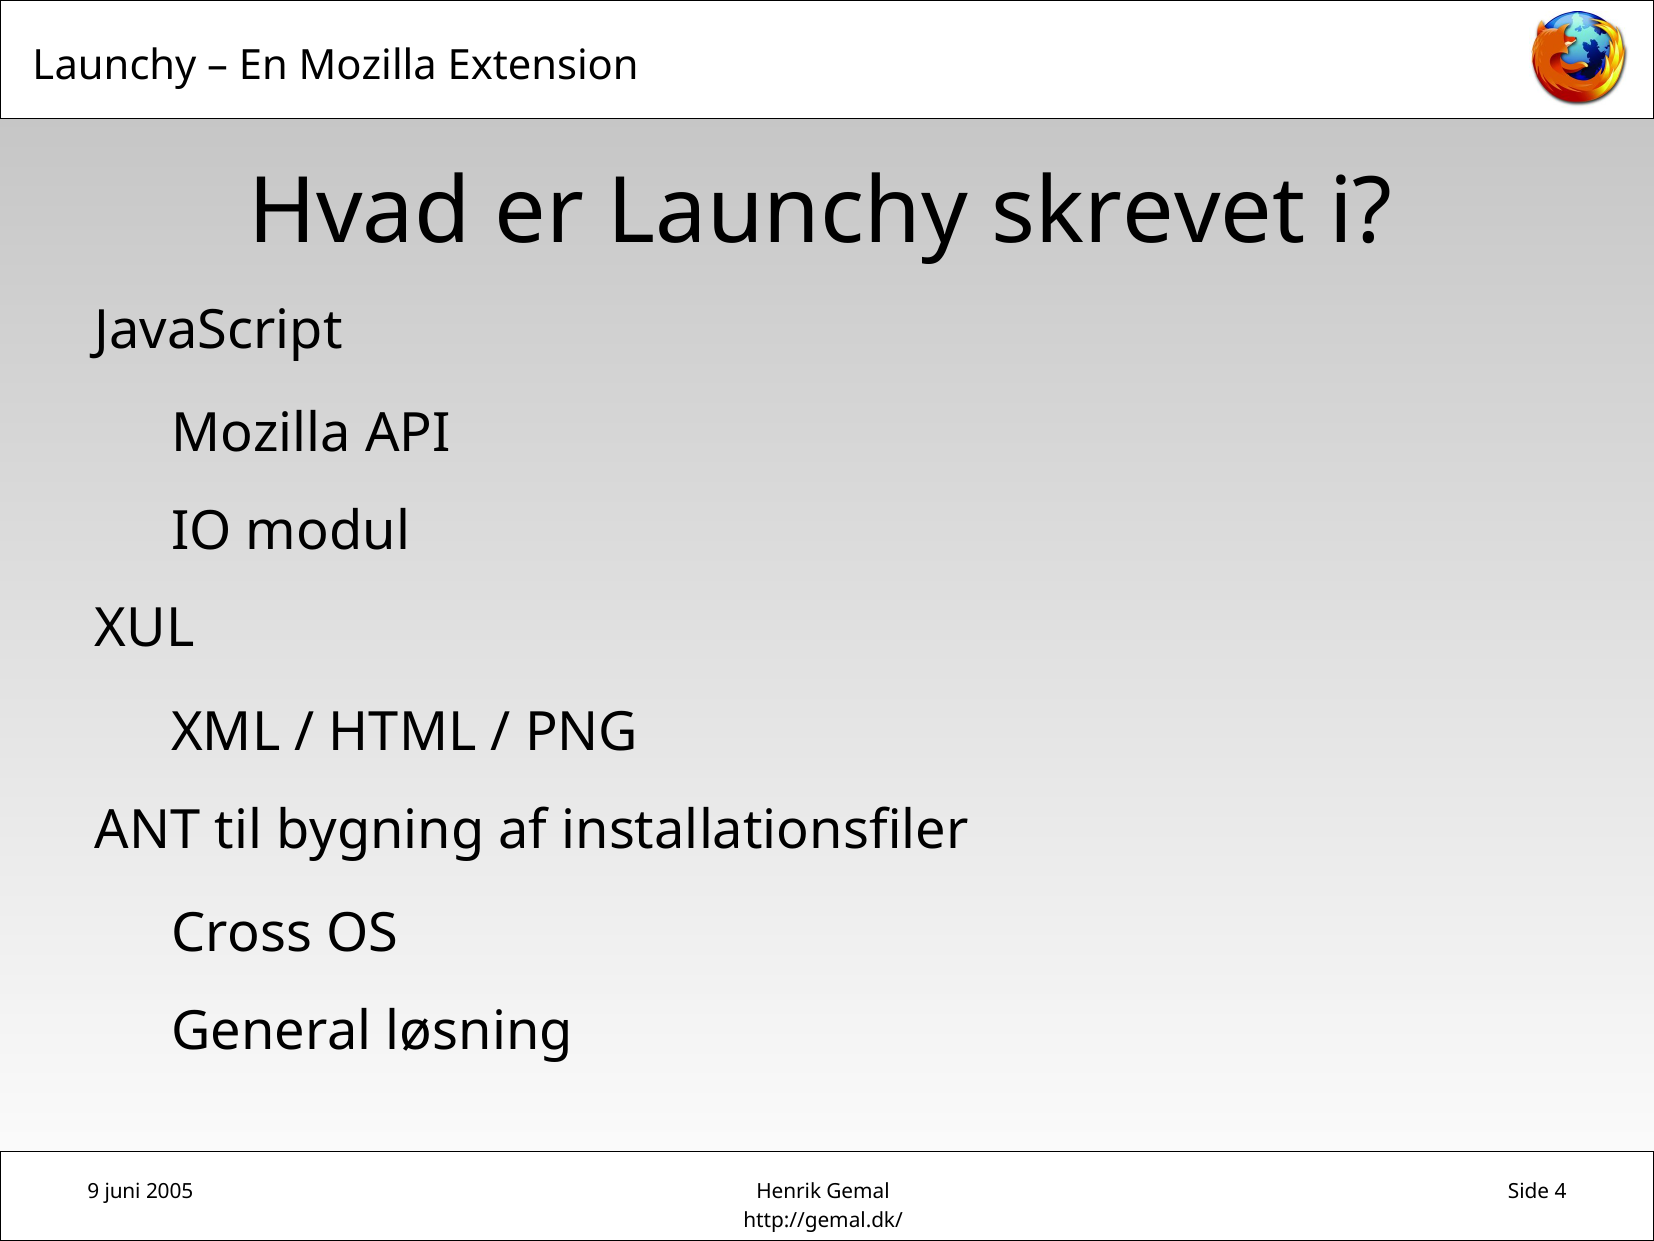

# Hvad er Launchy skrevet i?
JavaScript
Mozilla API
IO modul
XUL
XML / HTML / PNG
ANT til bygning af installationsfiler
Cross OS
General løsning
9 juni 2005
4